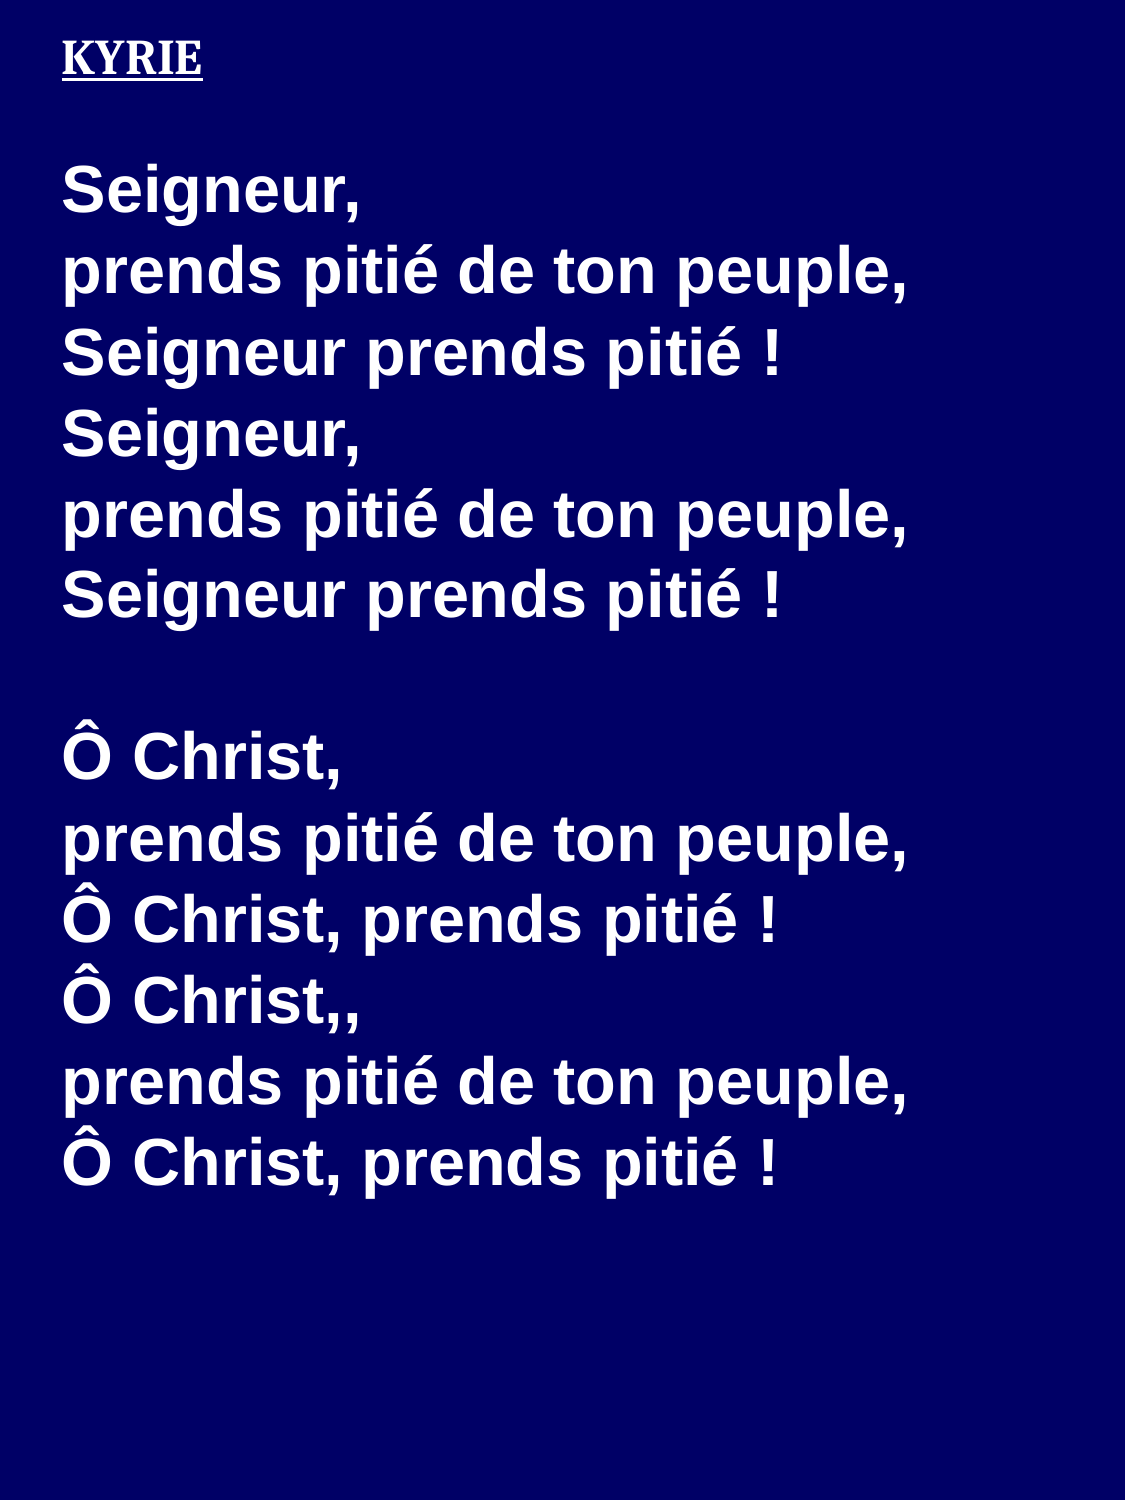

KYRIE
Seigneur,
prends pitié de ton peuple,
Seigneur prends pitié !
Seigneur,
prends pitié de ton peuple,
Seigneur prends pitié !
Ô Christ,
prends pitié de ton peuple,
Ô Christ, prends pitié !
Ô Christ,,
prends pitié de ton peuple,
Ô Christ, prends pitié !